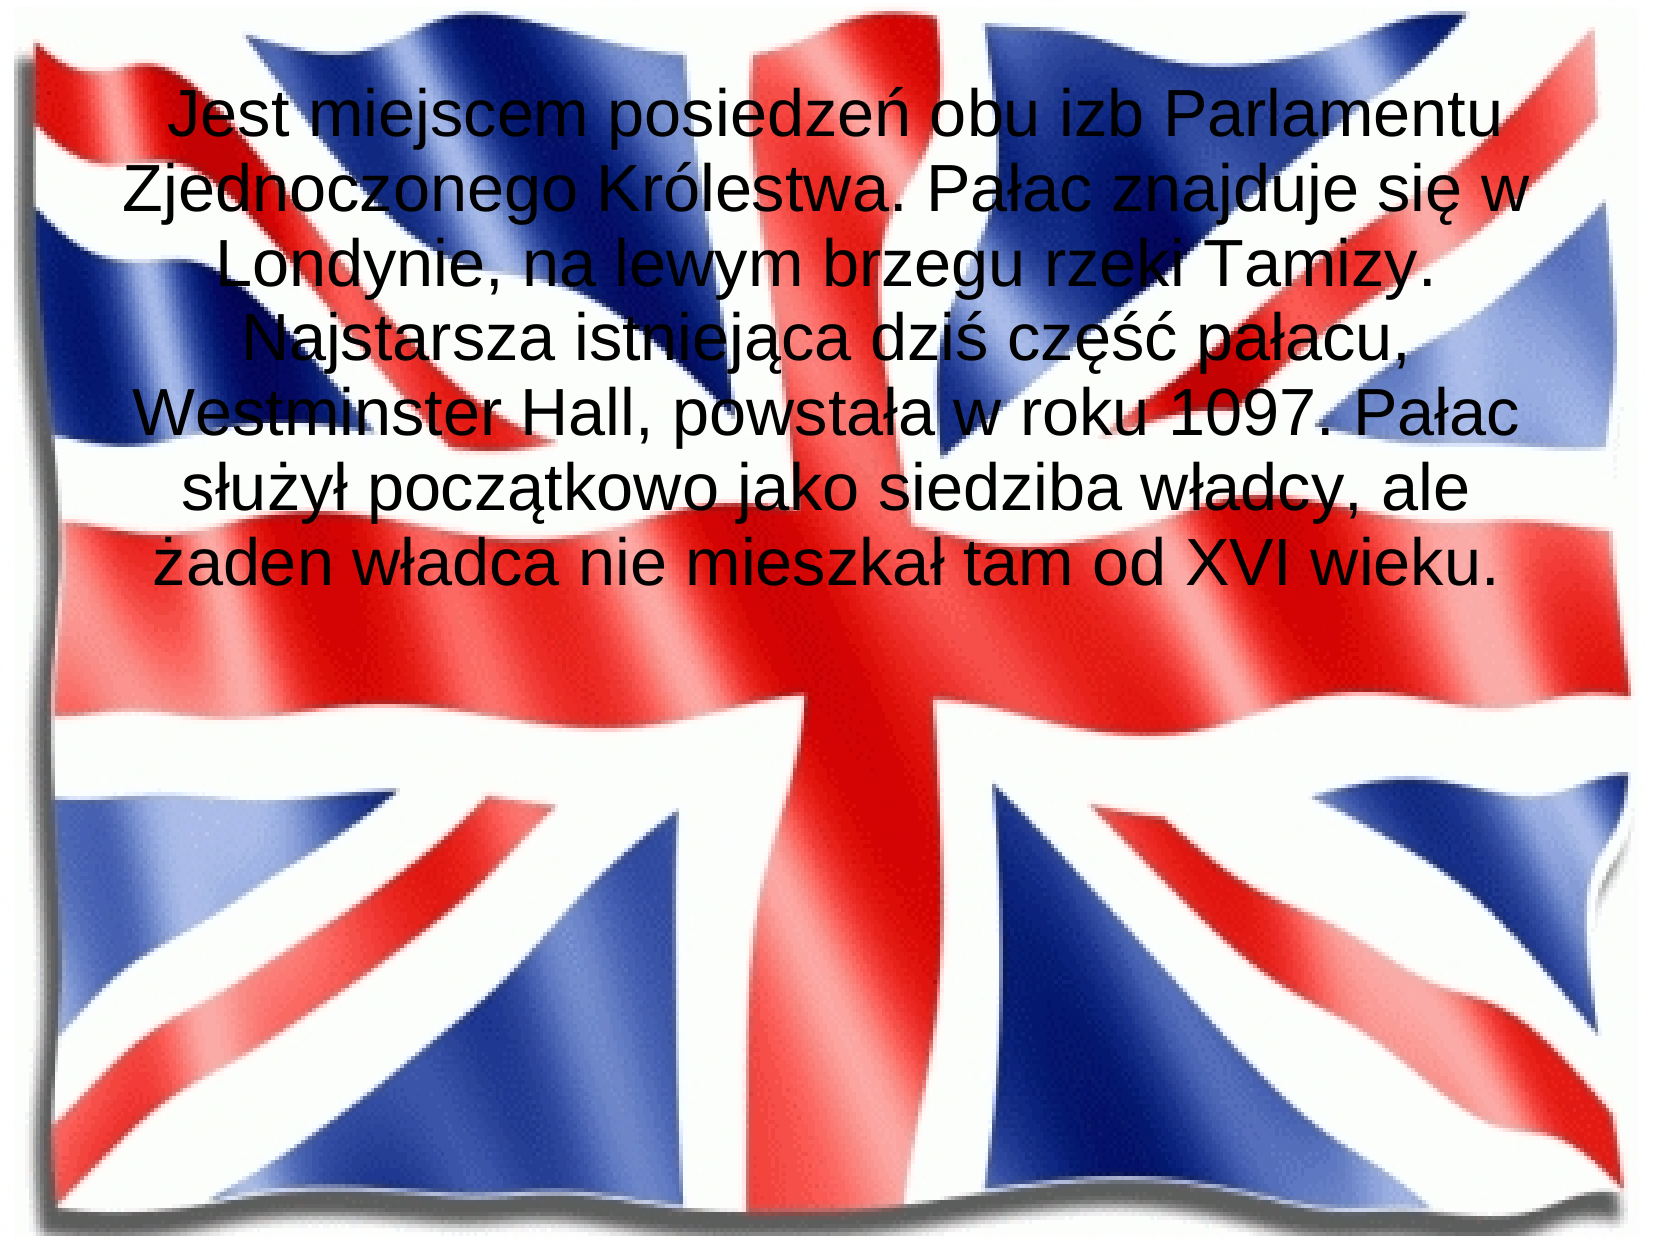

# Jest miejscem posiedzeń obu izb Parlamentu Zjednoczonego Królestwa. Pałac znajduje się w Londynie, na lewym brzegu rzeki Tamizy. Najstarsza istniejąca dziś część pałacu, Westminster Hall, powstała w roku 1097. Pałac służył początkowo jako siedziba władcy, ale żaden władca nie mieszkał tam od XVI wieku.